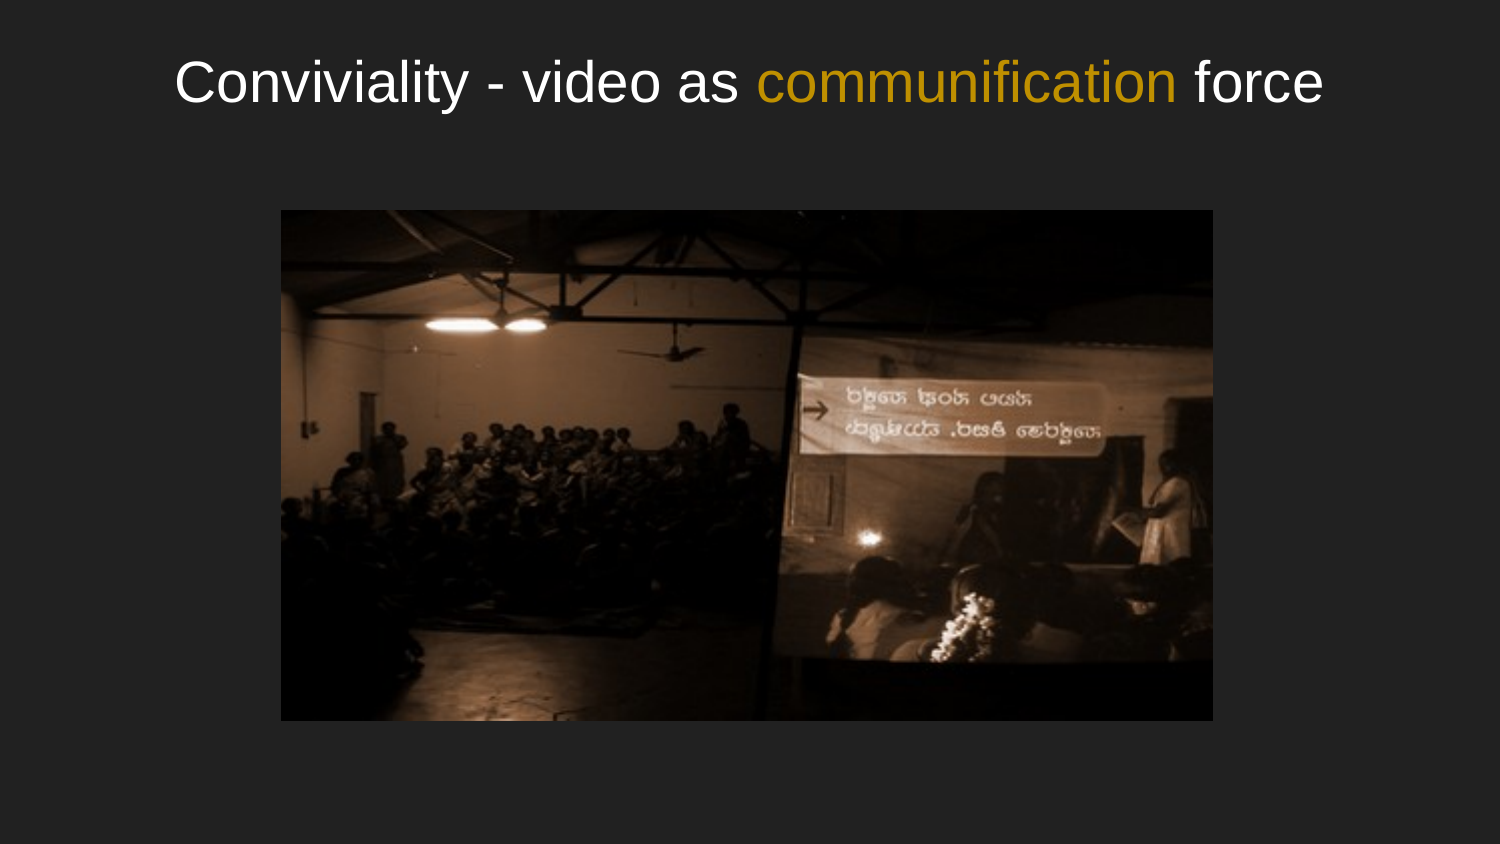

# Conviviality - video as communification force